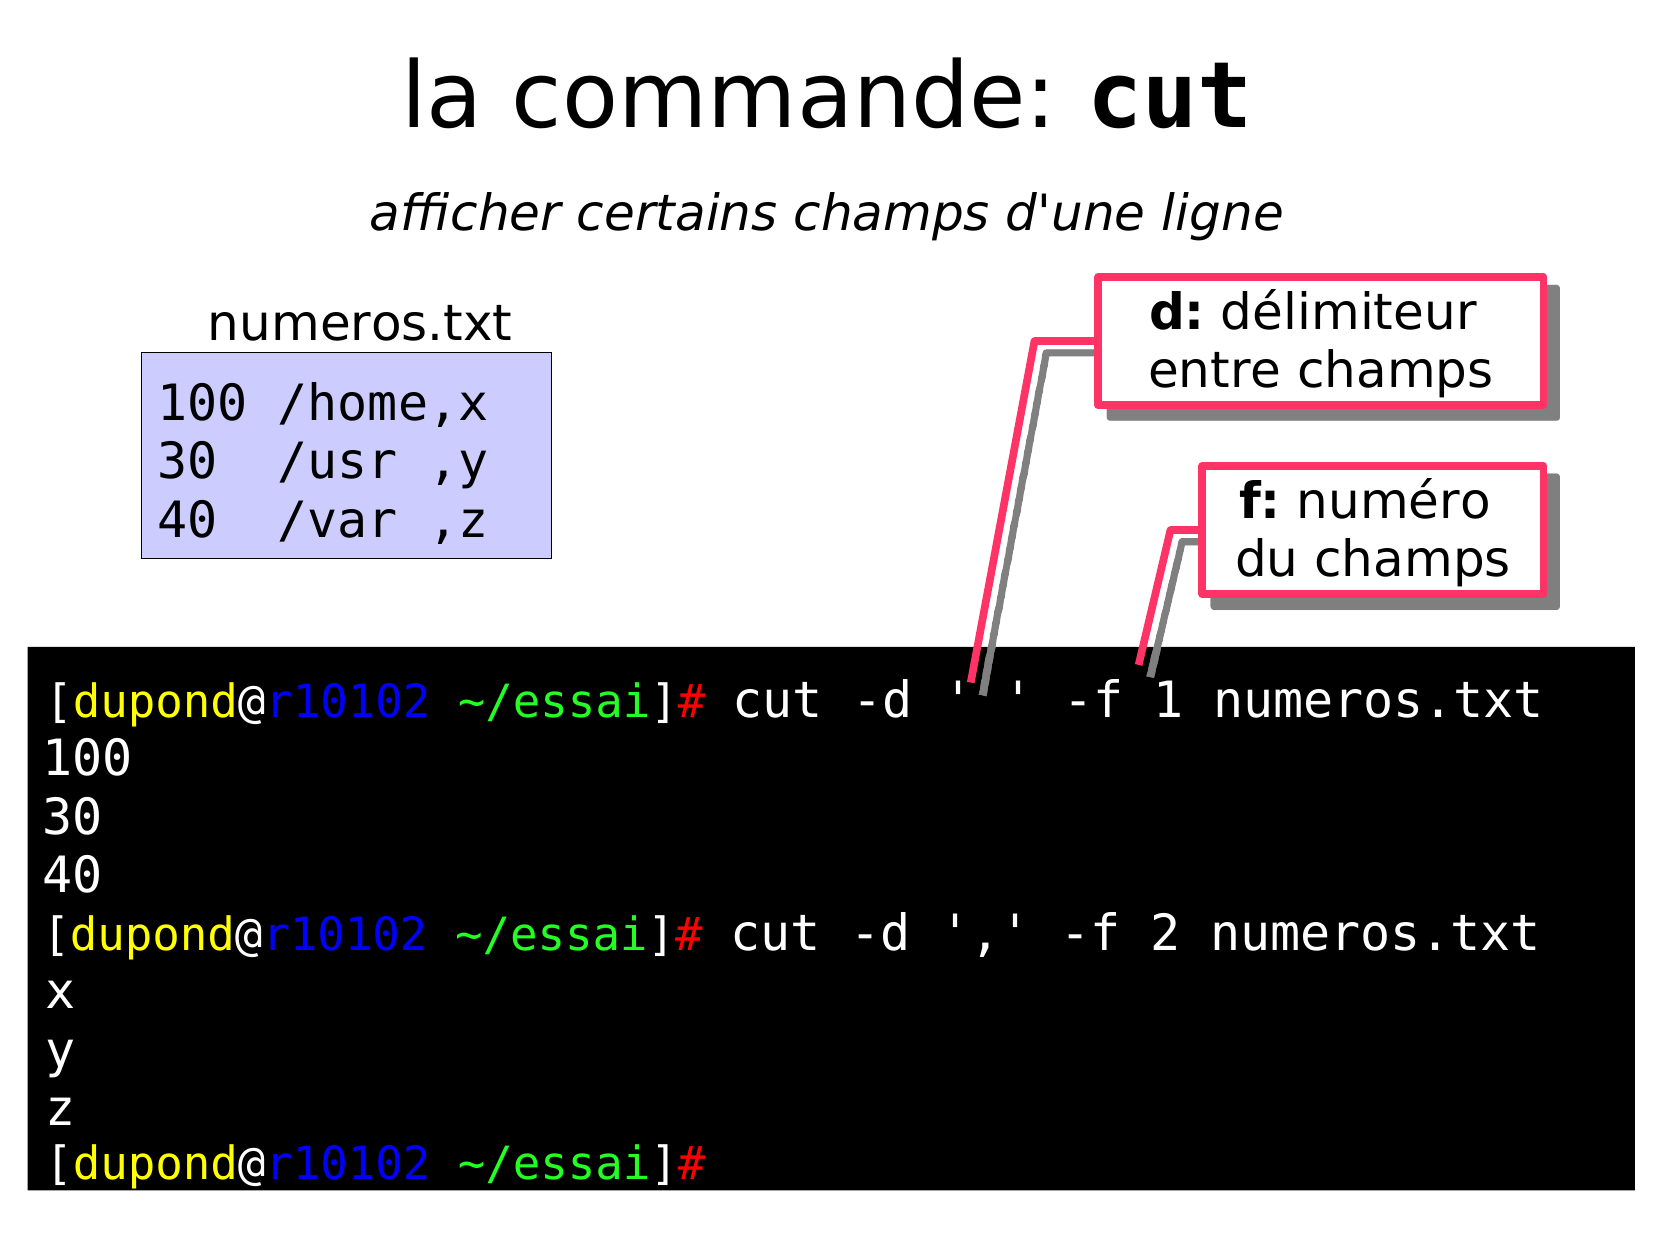

# la commande: cut
afficher certains champs d'une ligne
numeros.txt
100 /home,x
30 /usr ,y
40 /var ,z
[dupond@r10102 ~/essai]# cut -d ' ' -f 1 numeros.txt
100
30
40
[dupond@r10102 ~/essai]# cut -d ',' -f 2 numeros.txt
x
y
z
[dupond@r10102 ~/essai]#